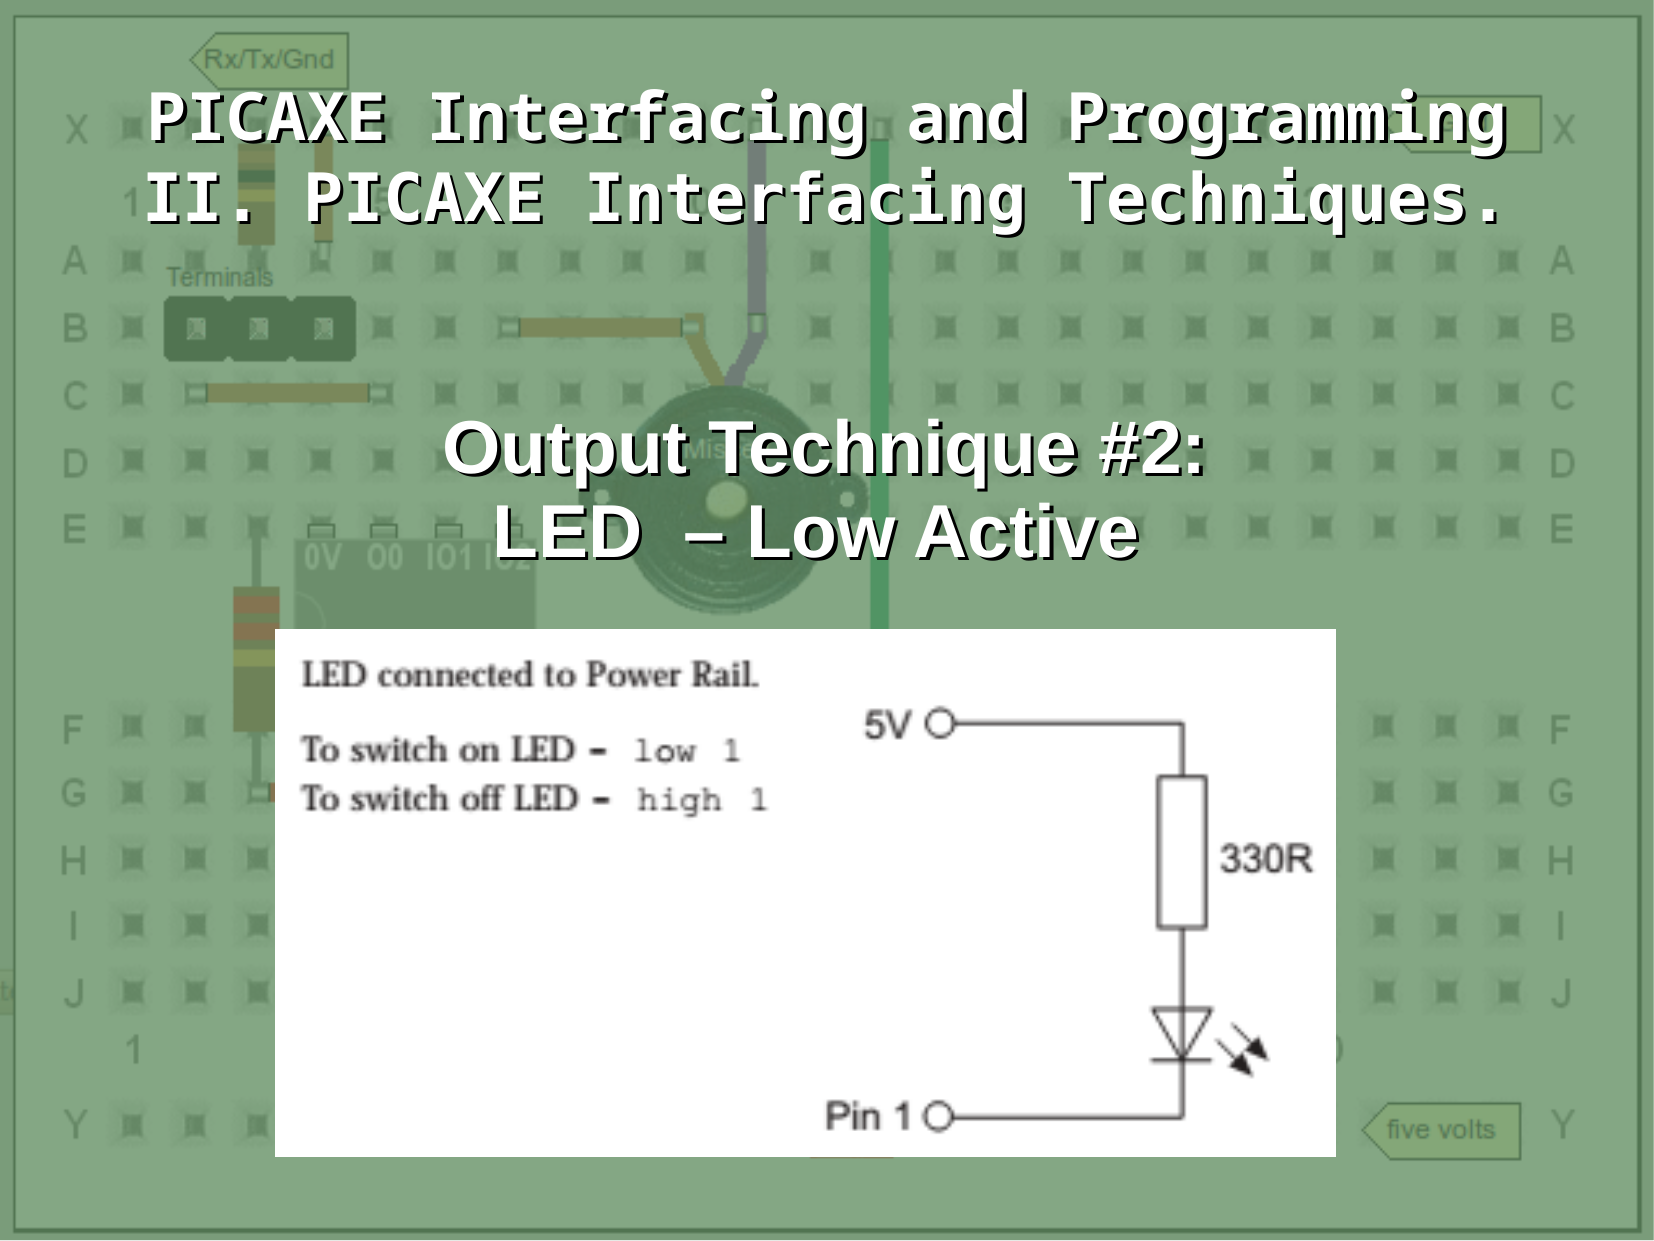

# PICAXE Interfacing and Programming II. PICAXE Interfacing Techniques.
 Output Technique #2:
LED – Low Active